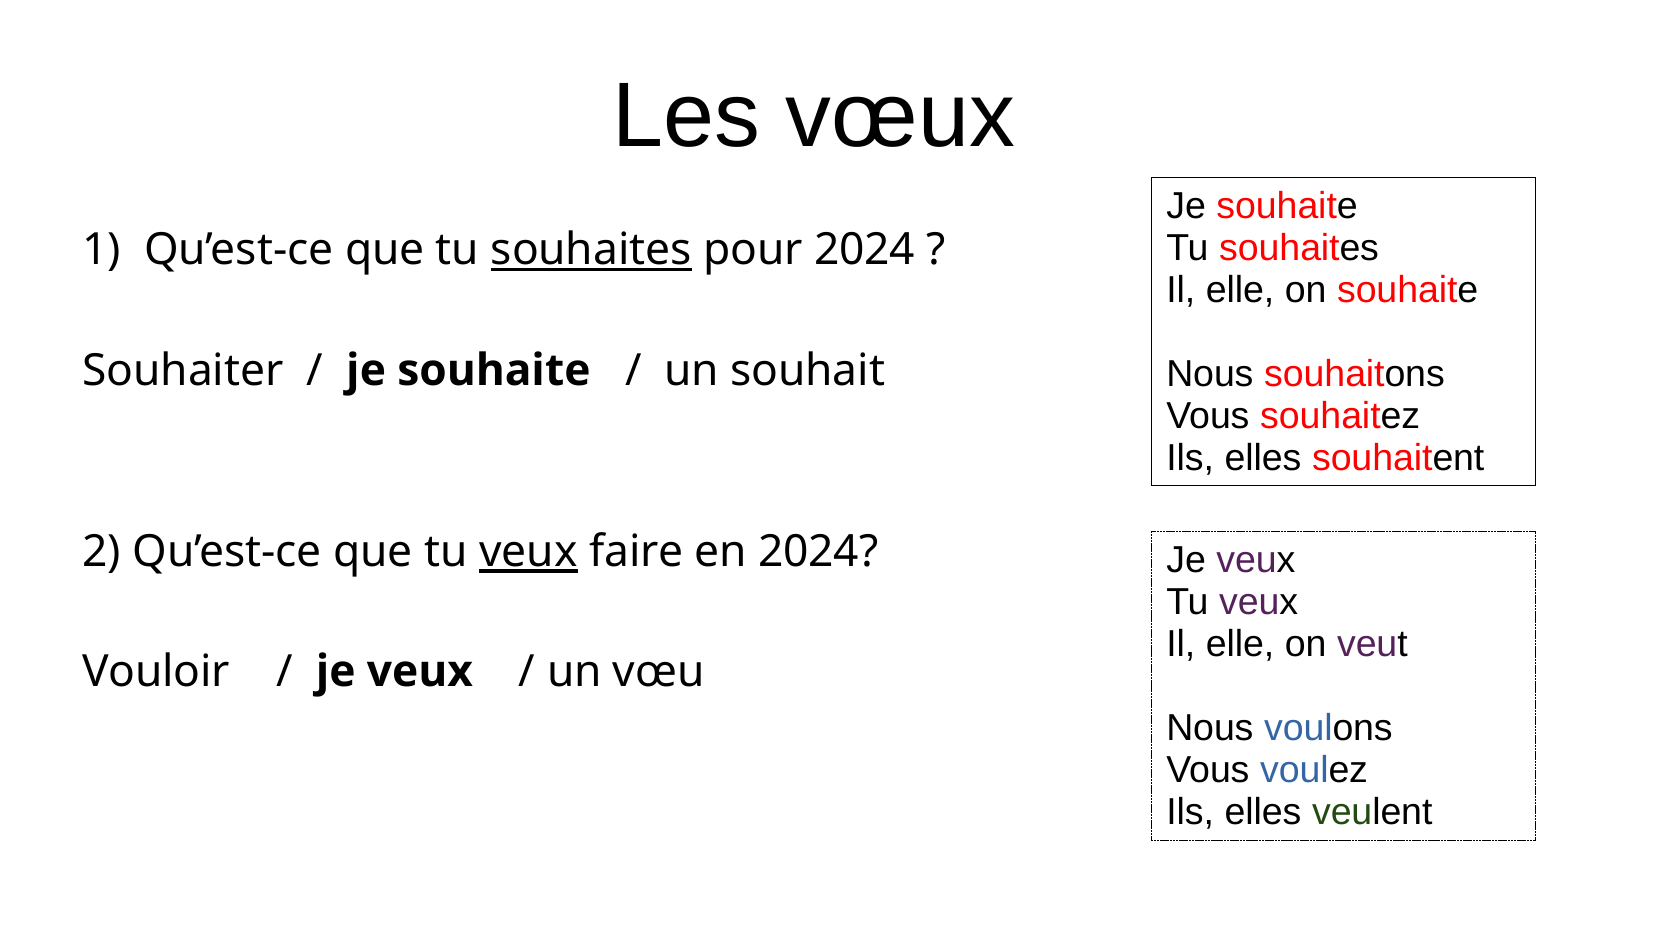

# Les vœux
Je souhaite
Tu souhaites
Il, elle, on souhaite
Nous souhaitons
Vous souhaitez
Ils, elles souhaitent
1) Qu’est-ce que tu souhaites pour 2024 ?
Souhaiter / je souhaite / un souhait
2) Qu’est-ce que tu veux faire en 2024?
Vouloir / je veux / un vœu
Je veux
Tu veux
Il, elle, on veut
Nous voulons
Vous voulez
Ils, elles veulent